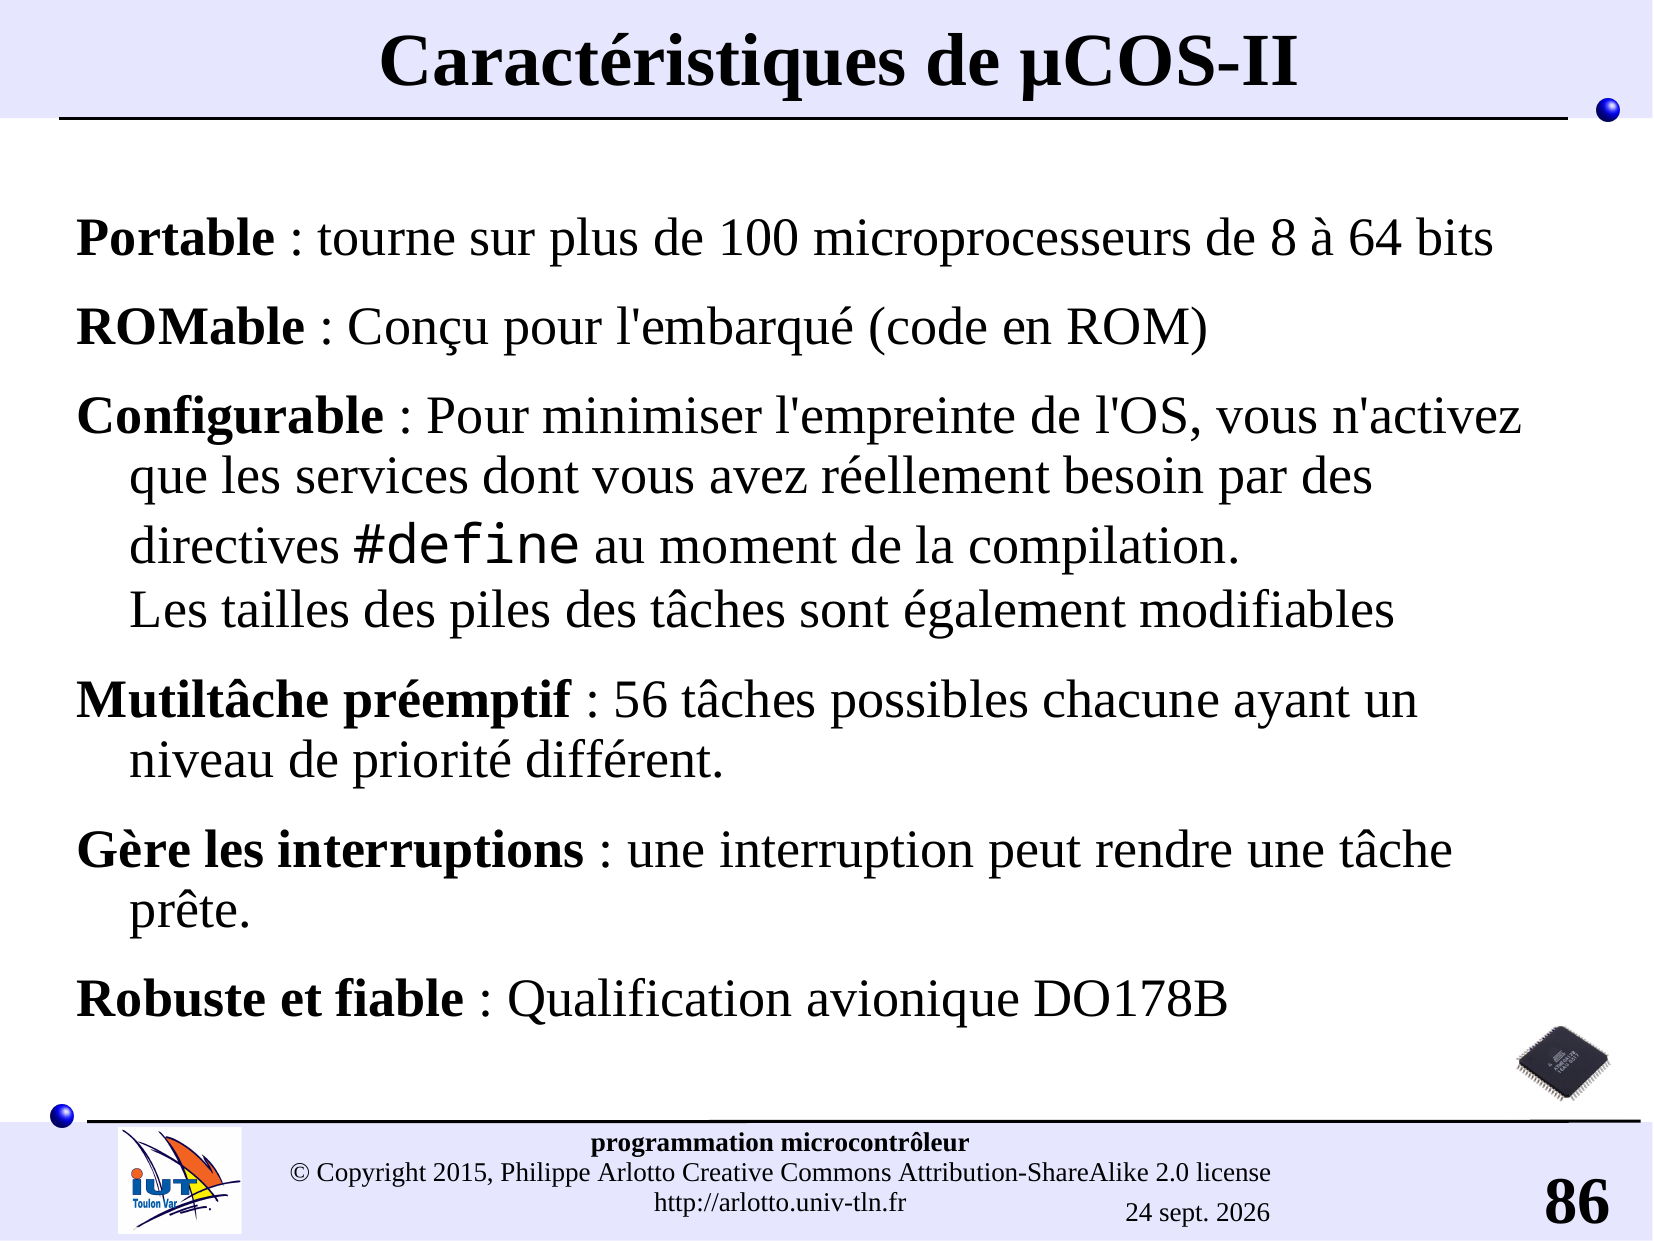

# Caractéristiques de µCOS-II
Portable : tourne sur plus de 100 microprocesseurs de 8 à 64 bits
ROMable : Conçu pour l'embarqué (code en ROM)
Configurable : Pour minimiser l'empreinte de l'OS, vous n'activez que les services dont vous avez réellement besoin par des directives #define au moment de la compilation.
Les tailles des piles des tâches sont également modifiables
Mutiltâche préemptif : 56 tâches possibles chacune ayant un niveau de priorité différent.
Gère les interruptions : une interruption peut rendre une tâche prête.
Robuste et fiable : Qualification avionique DO178B